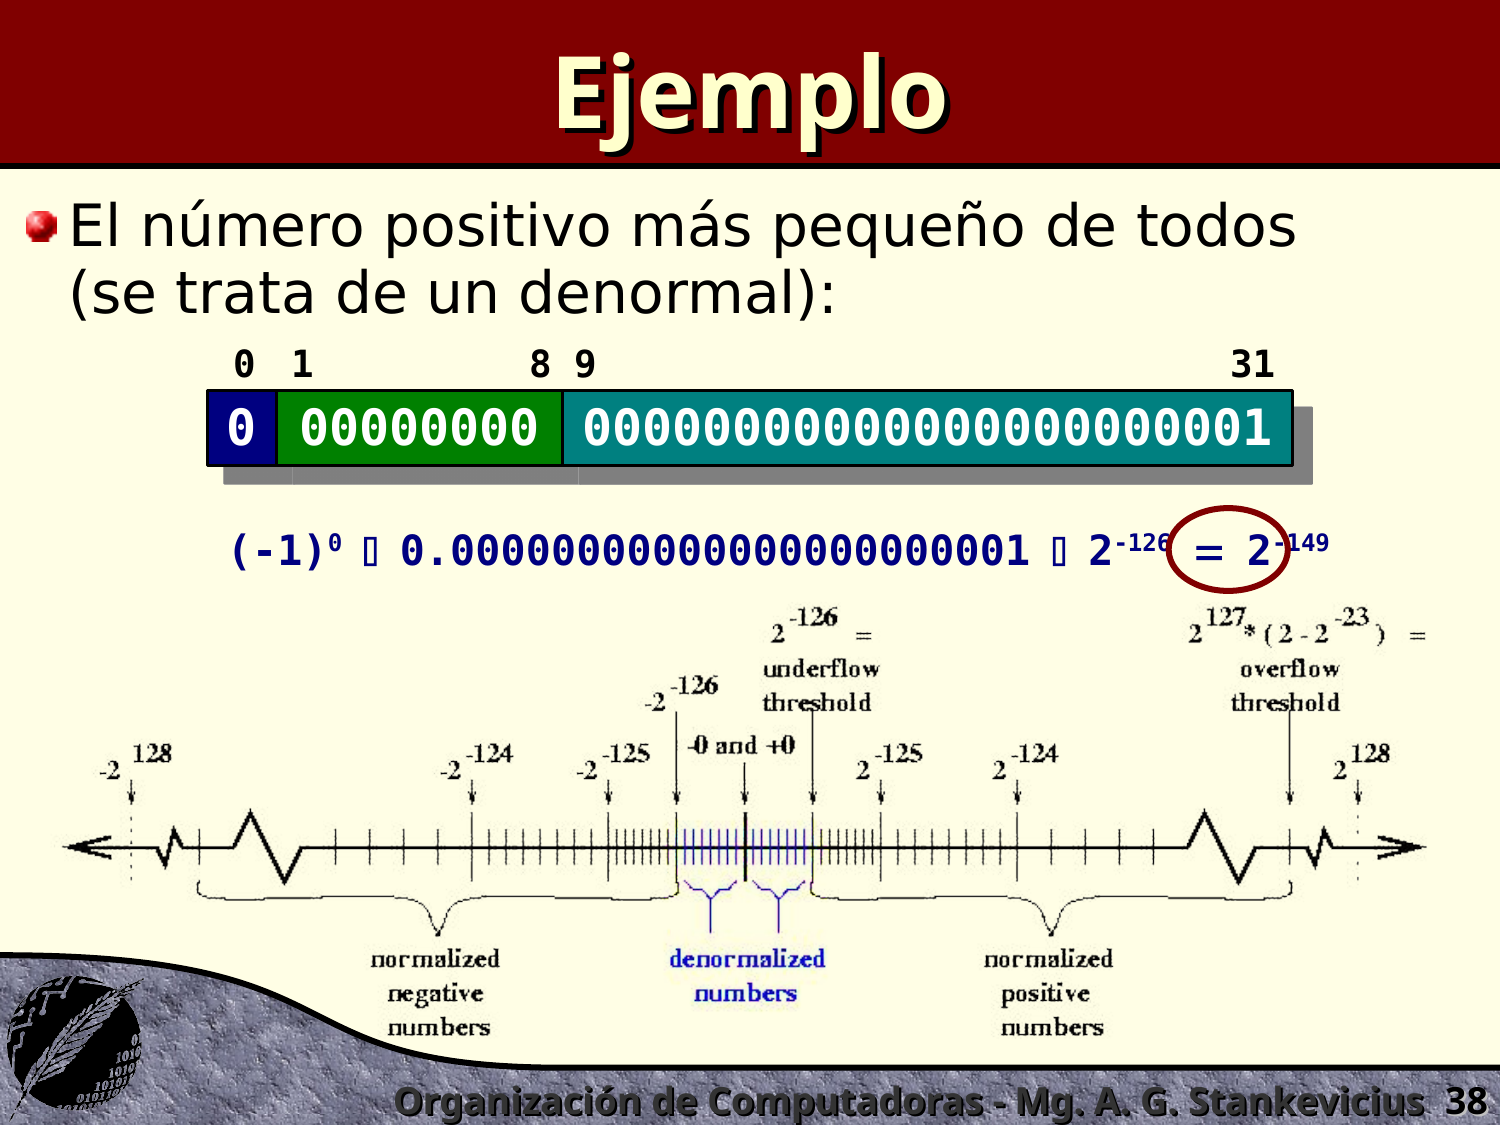

# Ejemplo
El número positivo más pequeño de todos
(se trata de un denormal):
0 1 8 9 31
0
00000000
00000000000000000000001
(-1)0  0.00000000000000000000001  2-126 = 2-149
38